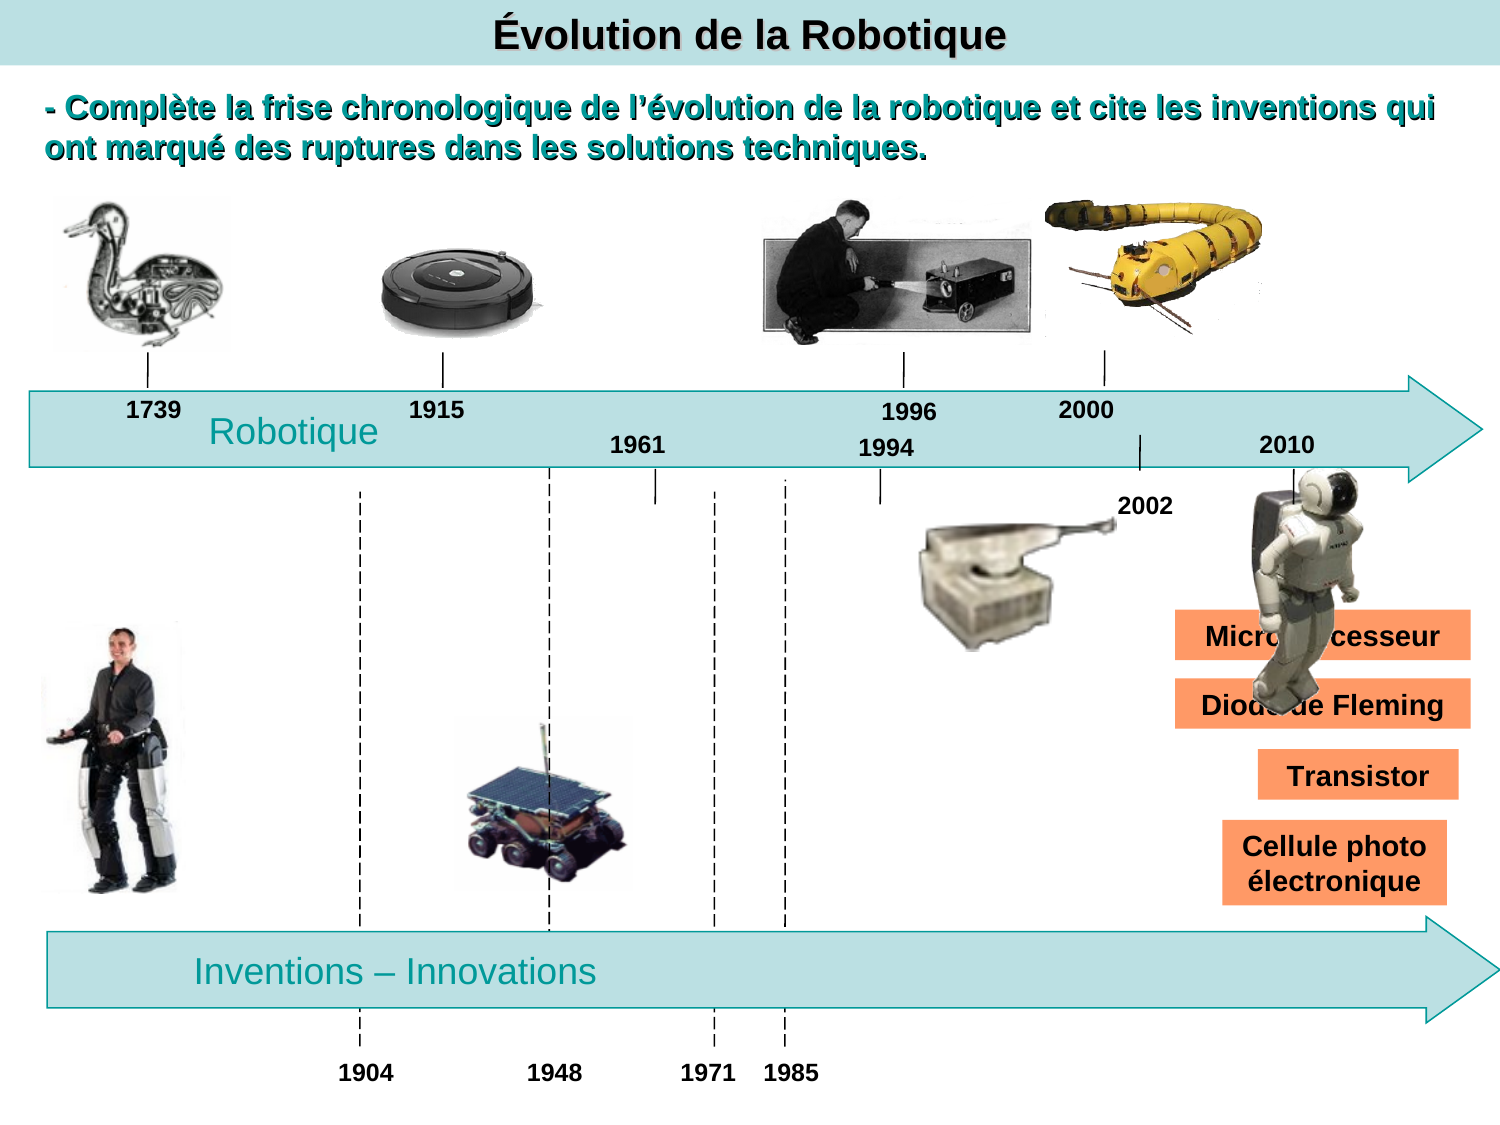

Évolution de la Robotique
- Complète la frise chronologique de l’évolution de la robotique et cite les inventions qui ont marqué des ruptures dans les solutions techniques.
Robotique
1739
1915
2000
1996
1961
2010
1994
2002
Microprocesseur
Diode de Fleming
Transistor
Cellule photo électronique
Inventions – Innovations
1904
1948
1971
1985